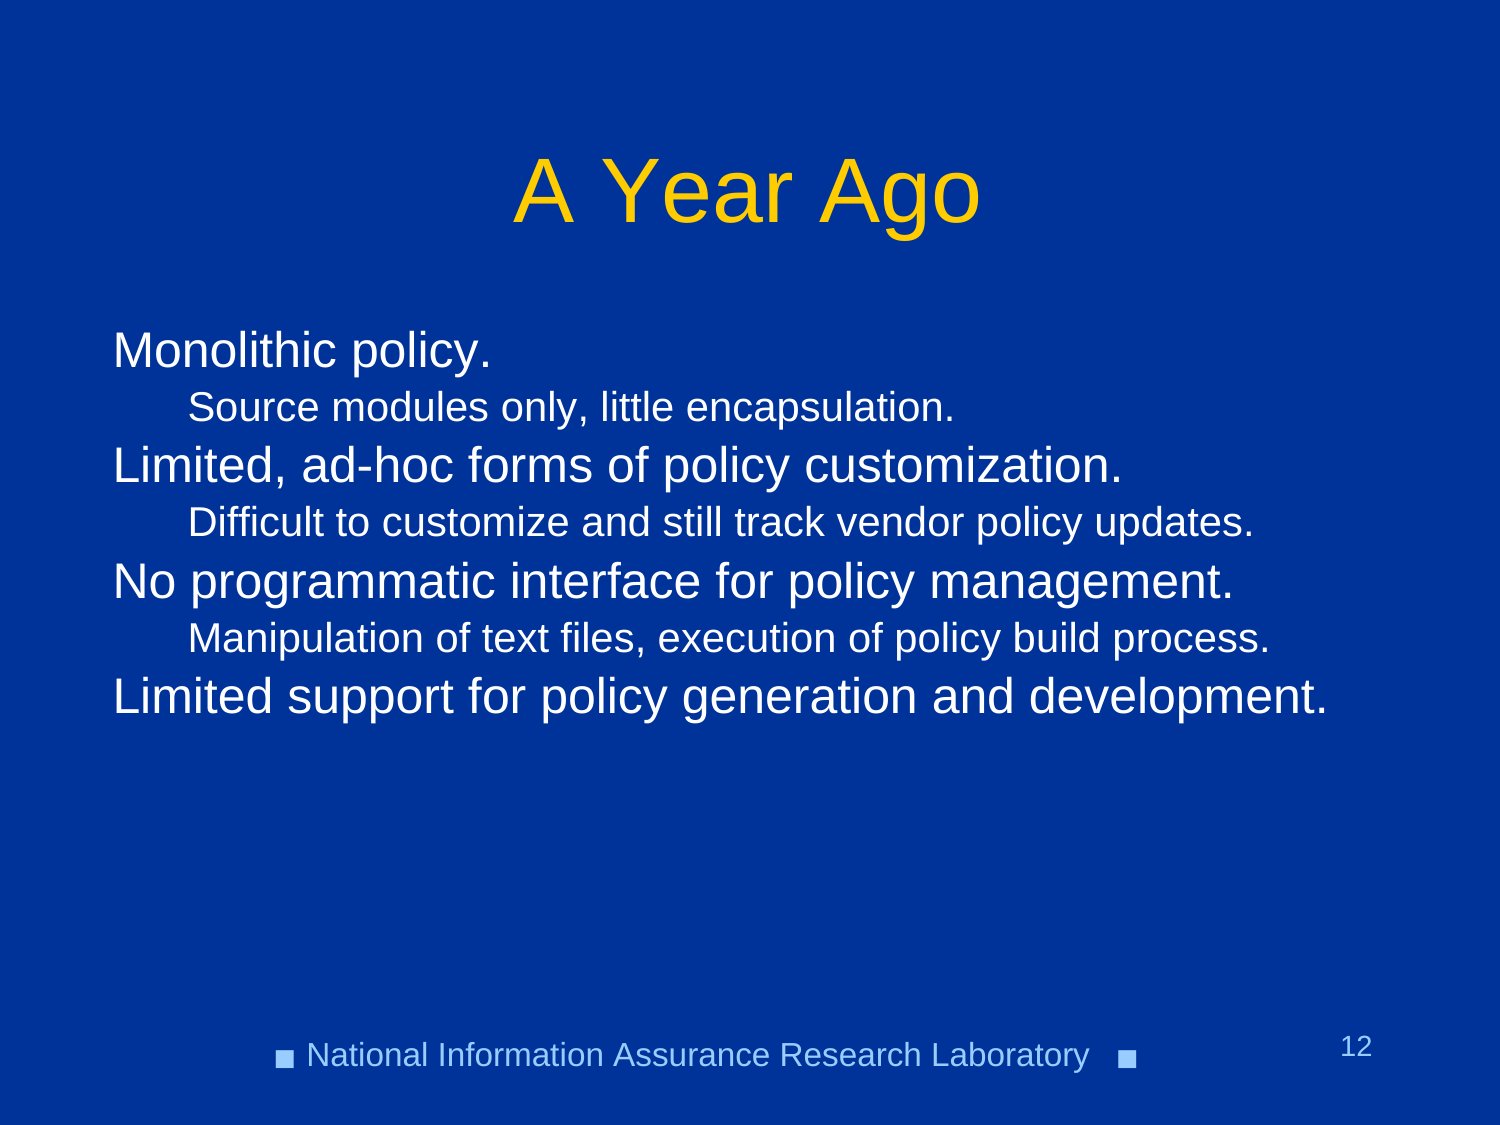

# A Year Ago
Monolithic policy.
Source modules only, little encapsulation.
Limited, ad-hoc forms of policy customization.
Difficult to customize and still track vendor policy updates.
No programmatic interface for policy management.
Manipulation of text files, execution of policy build process.
Limited support for policy generation and development.